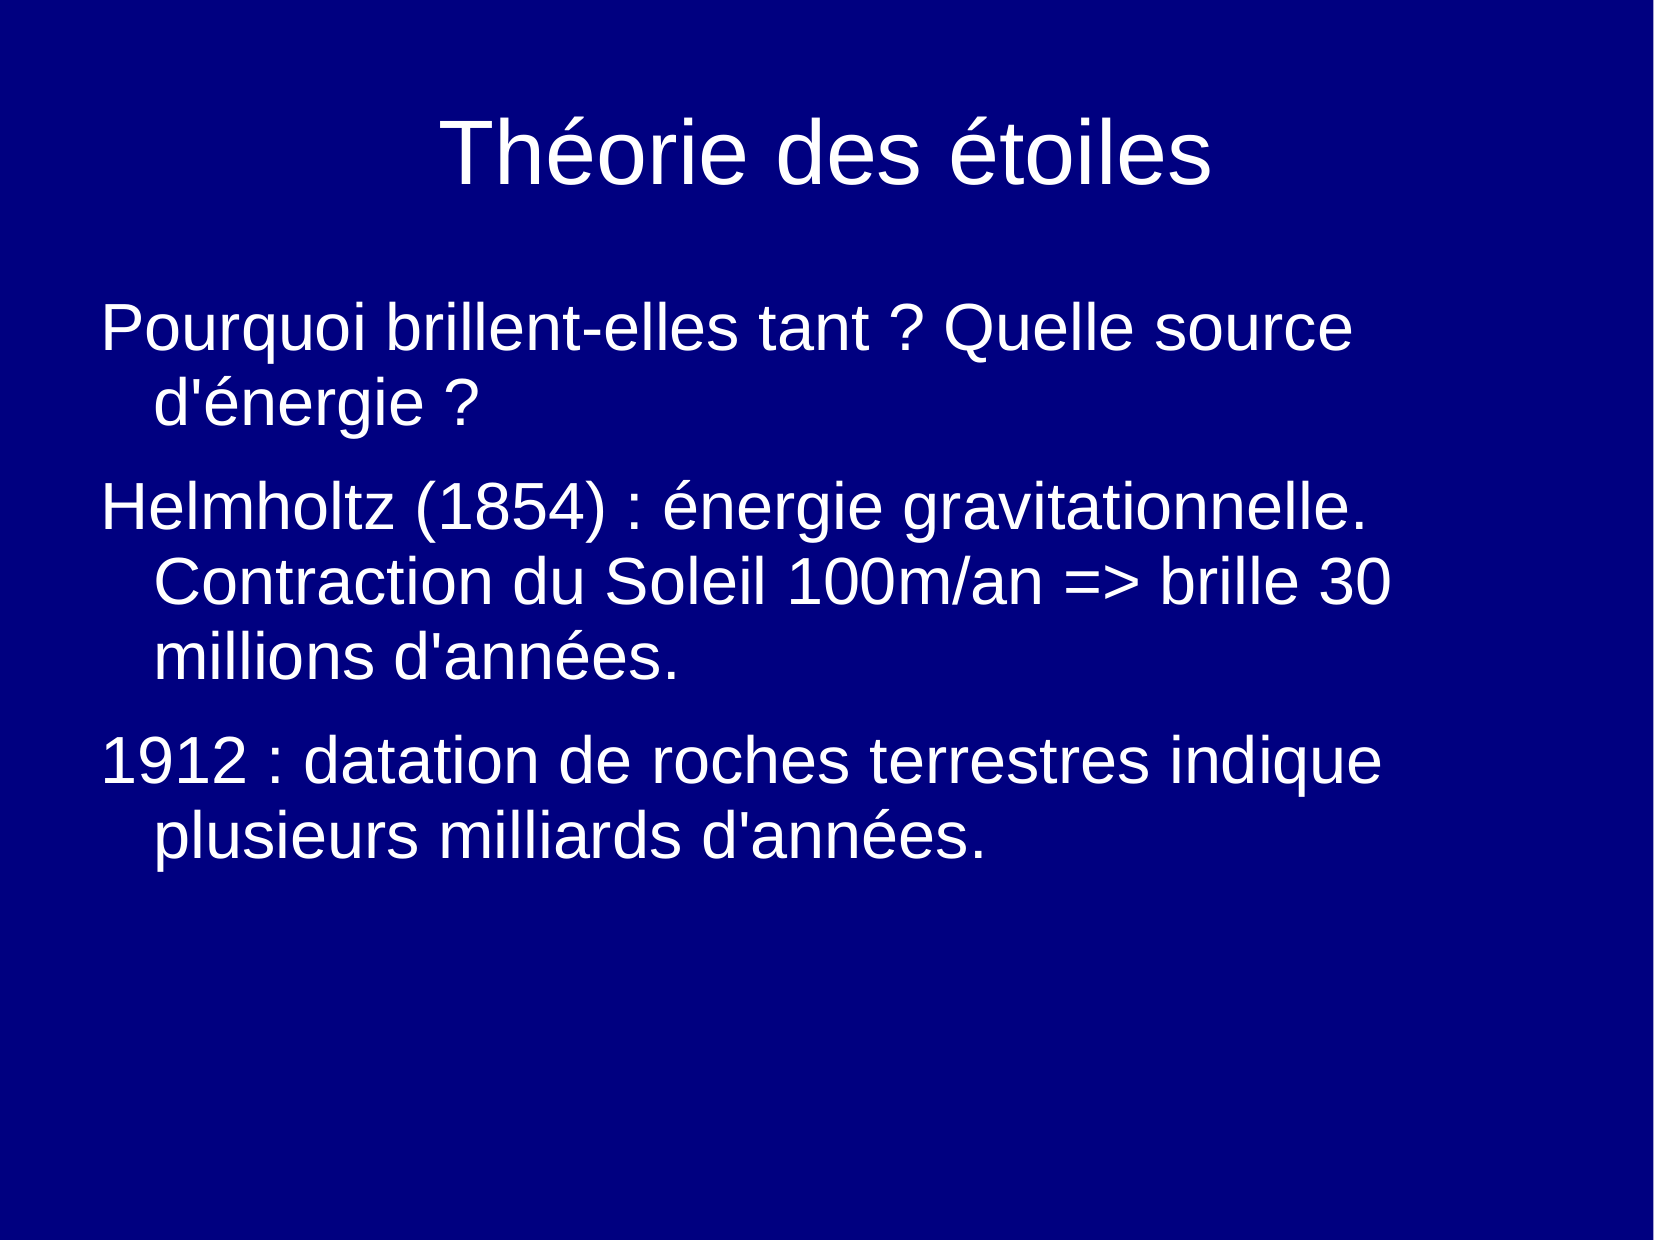

# Théorie des étoiles
Pourquoi brillent-elles tant ? Quelle source d'énergie ?
Helmholtz (1854) : énergie gravitationnelle. Contraction du Soleil 100m/an => brille 30 millions d'années.
1912 : datation de roches terrestres indique plusieurs milliards d'années.